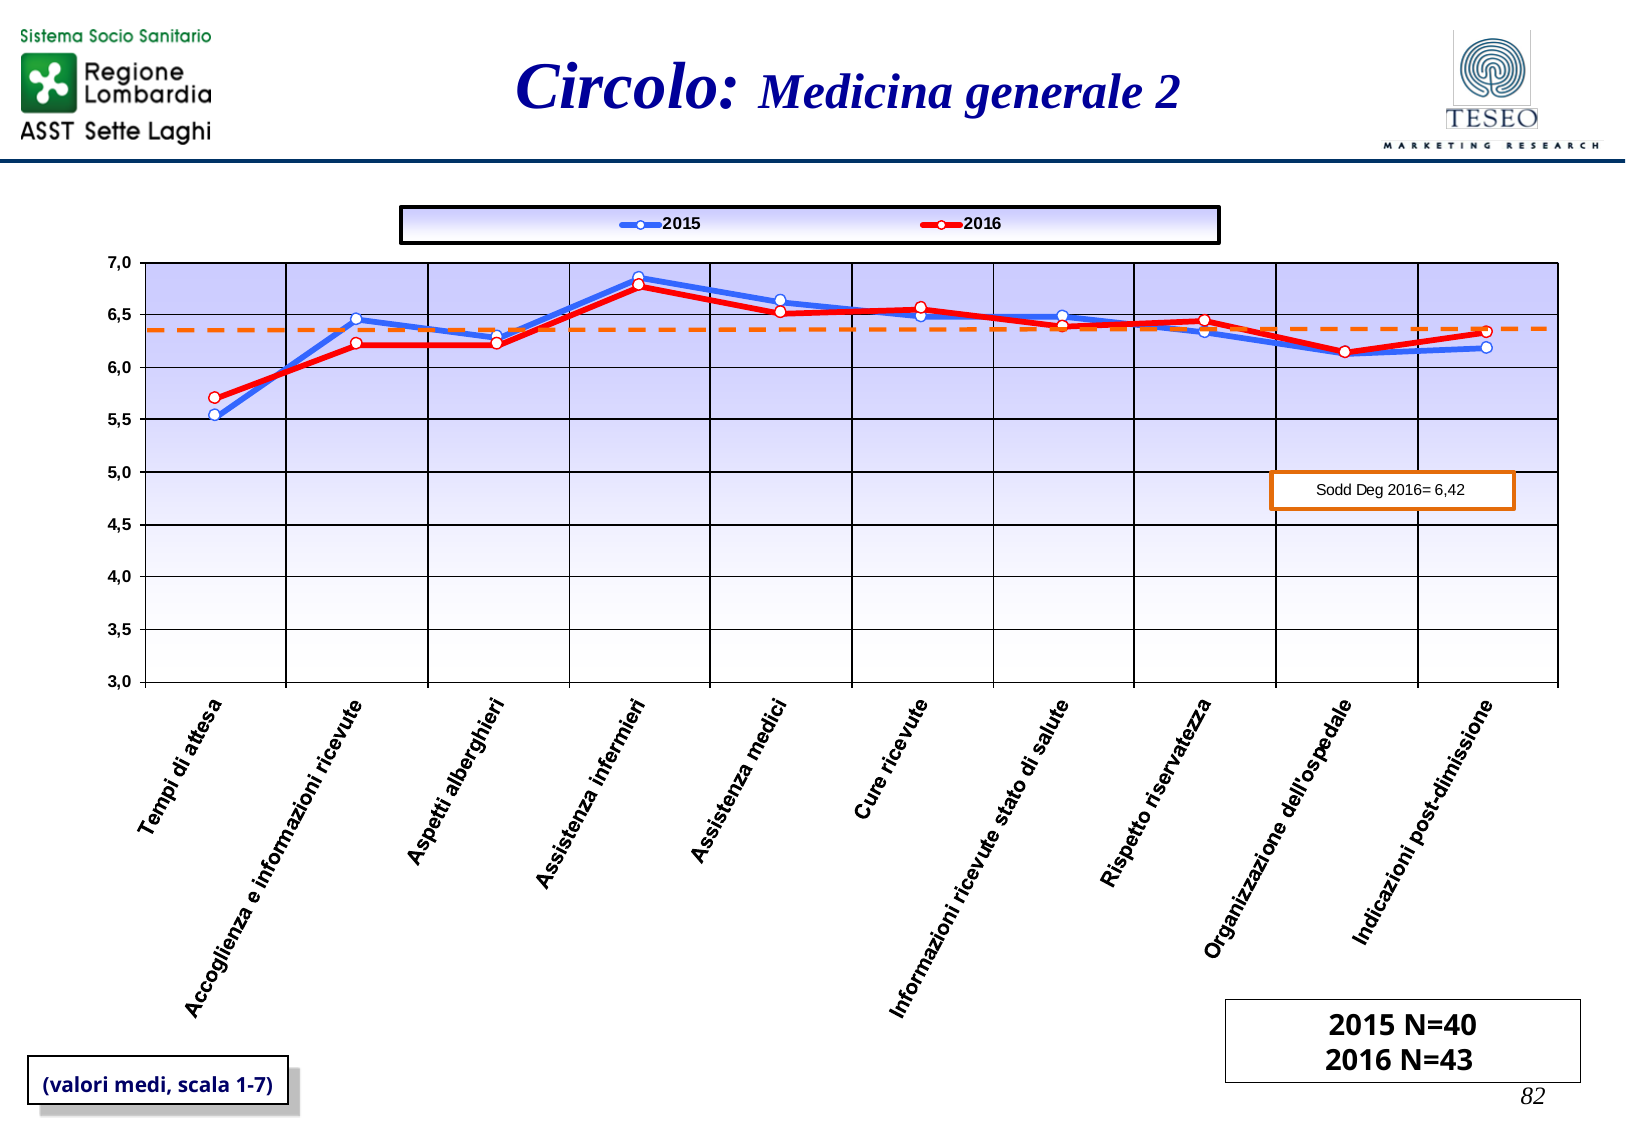

Circolo: Medicina generale 2
2015 N=40
2016 N=43
(valori medi, scala 1-7)